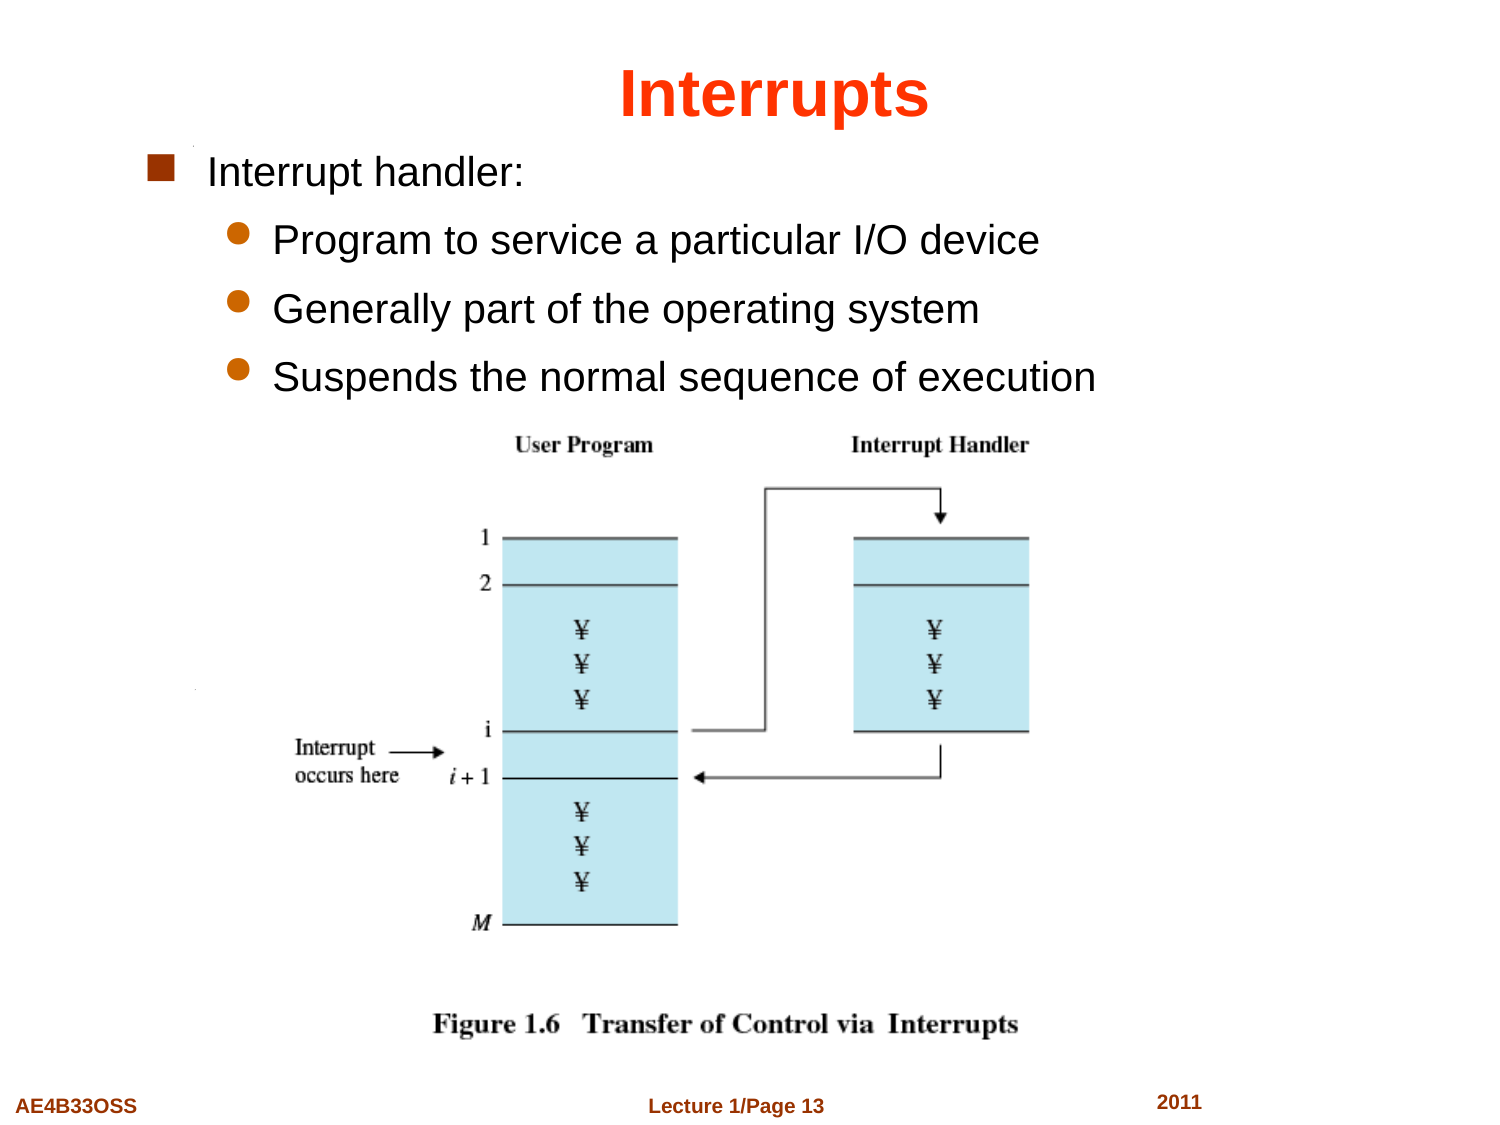

# Interrupts
Interrupt handler:
Program to service a particular I/O device
Generally part of the operating system
Suspends the normal sequence of execution